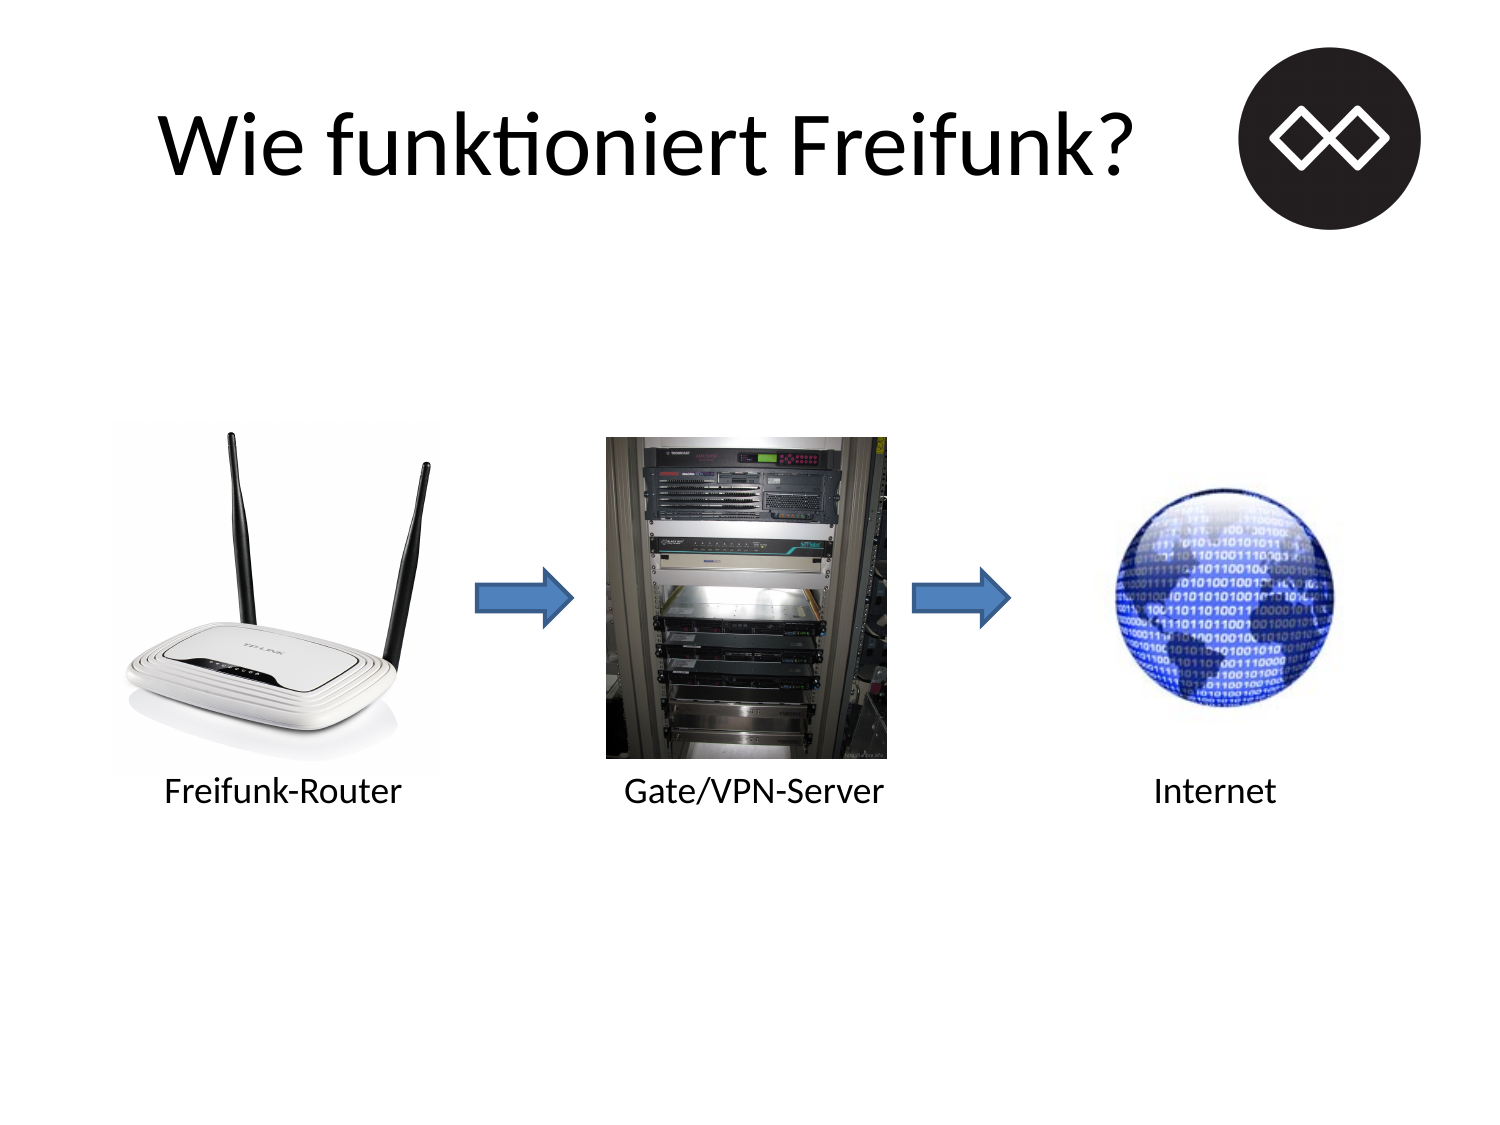

# Wie funktioniert Freifunk?
Gate/VPN-Server
Internet
Freifunk-Router